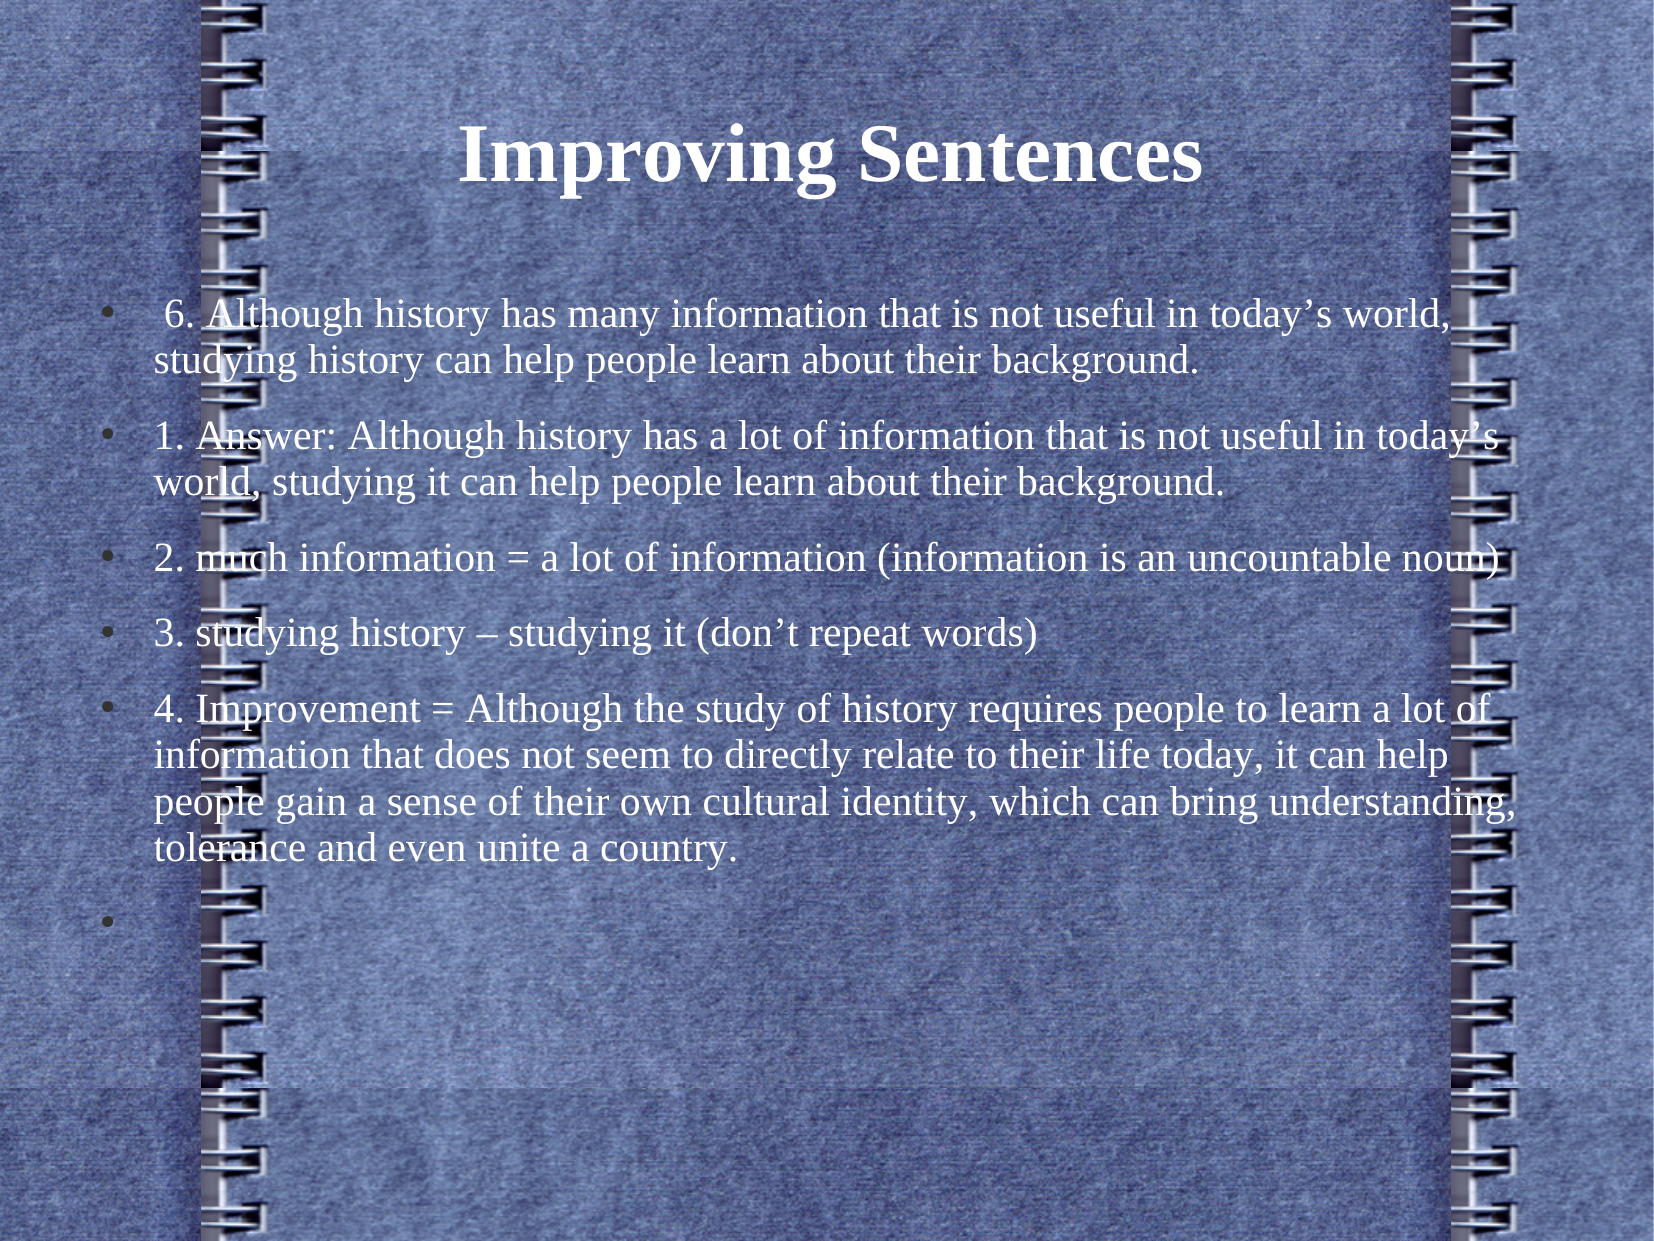

# Improving Sentences
 6. Although history has many information that is not useful in today’s world, studying history can help people learn about their background.
1. Answer: Although history has a lot of information that is not useful in today’s world, studying it can help people learn about their background.
2. much information = a lot of information (information is an uncountable noun)
3. studying history – studying it (don’t repeat words)
4. Improvement = Although the study of history requires people to learn a lot of information that does not seem to directly relate to their life today, it can help people gain a sense of their own cultural identity, which can bring understanding, tolerance and even unite a country.